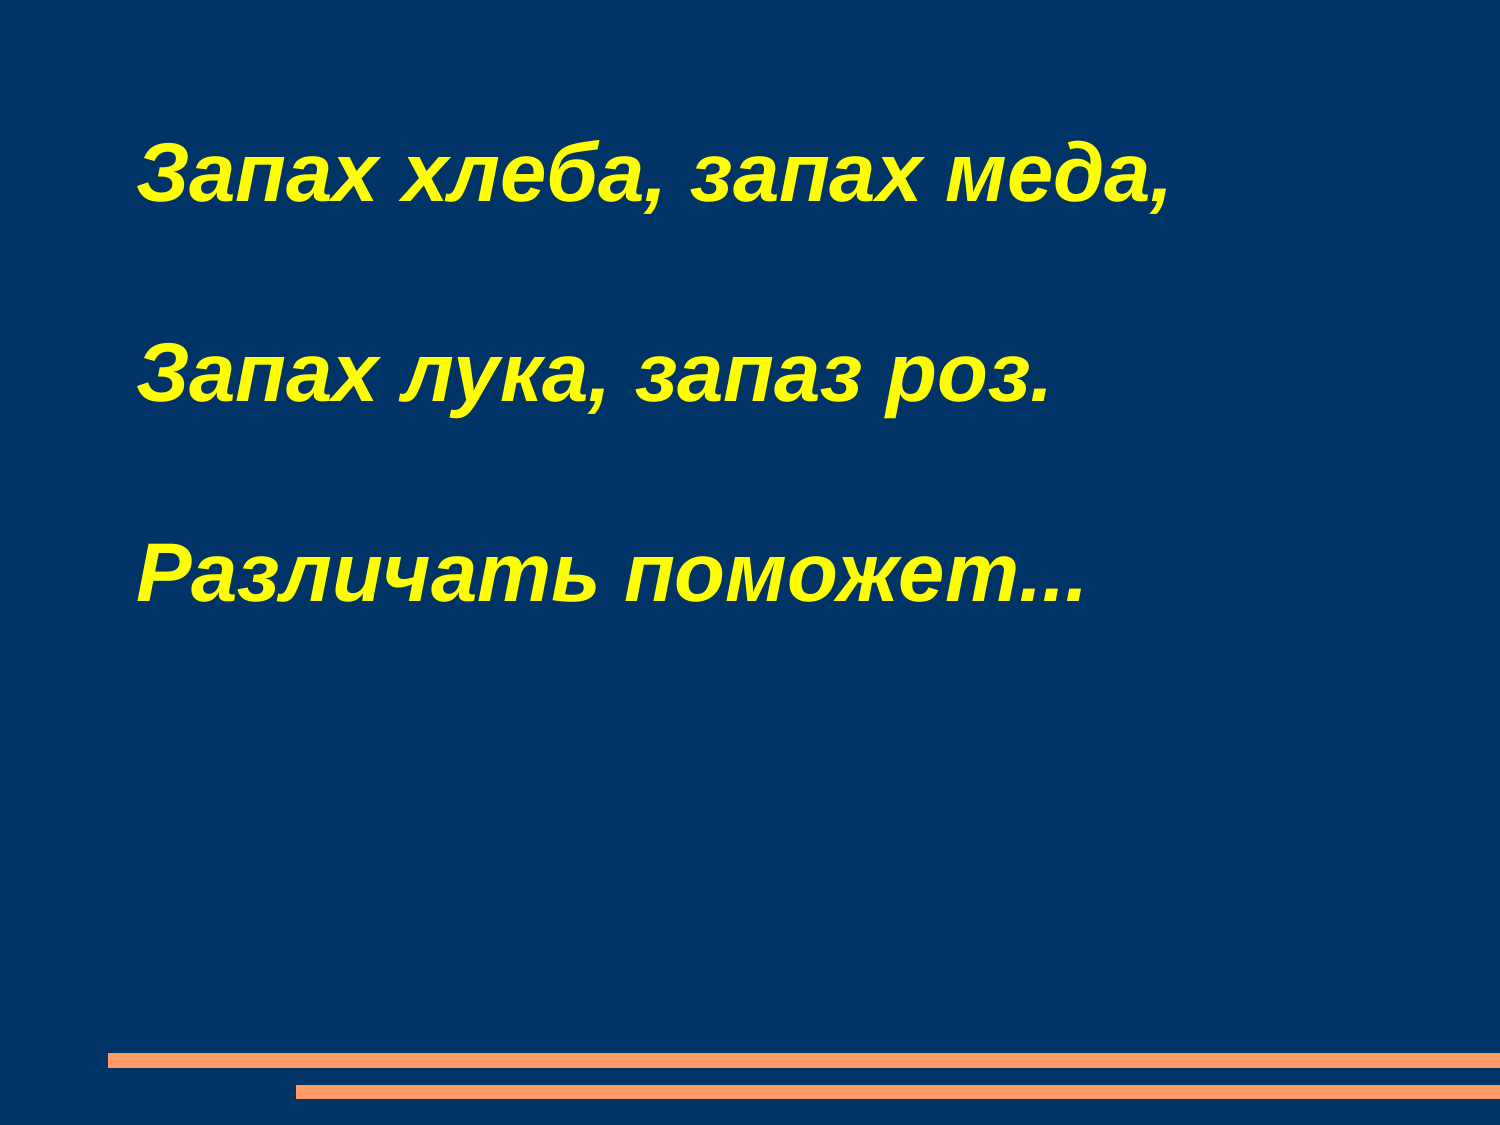

# Запах хлеба, запах меда, Запах лука, запаз роз. Различать поможет...